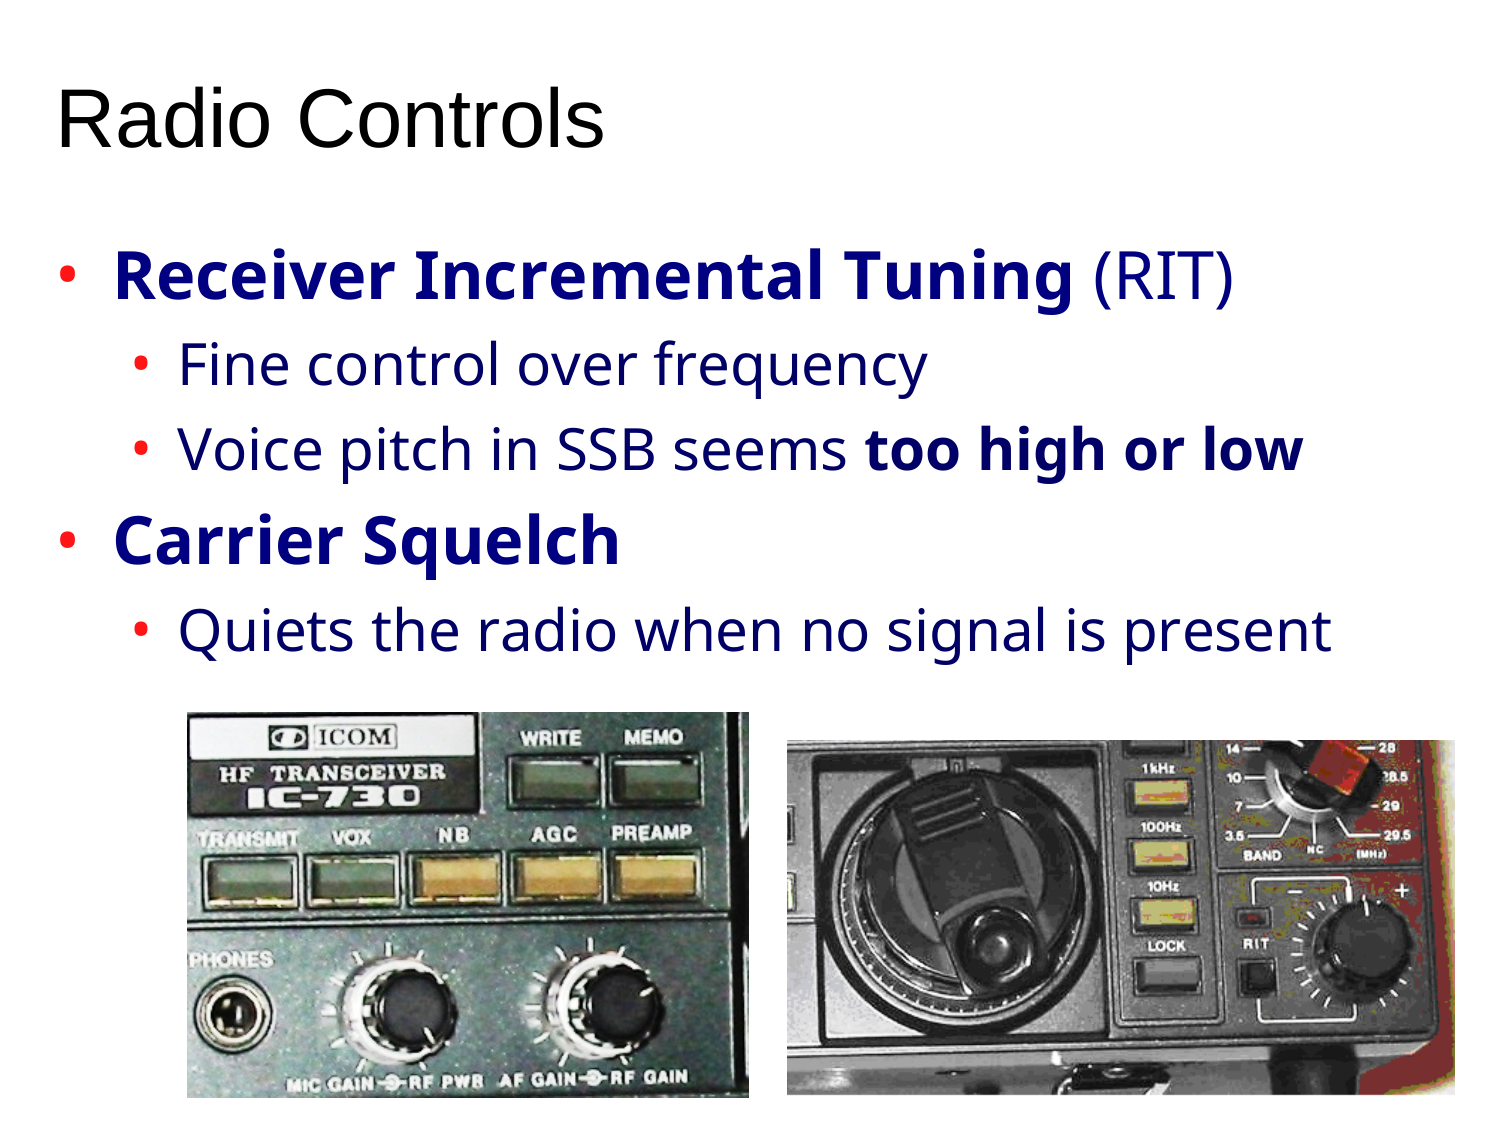

# Radio Controls
Receiver Incremental Tuning (RIT)
Fine control over frequency
Voice pitch in SSB seems too high or low
Carrier Squelch
Quiets the radio when no signal is present